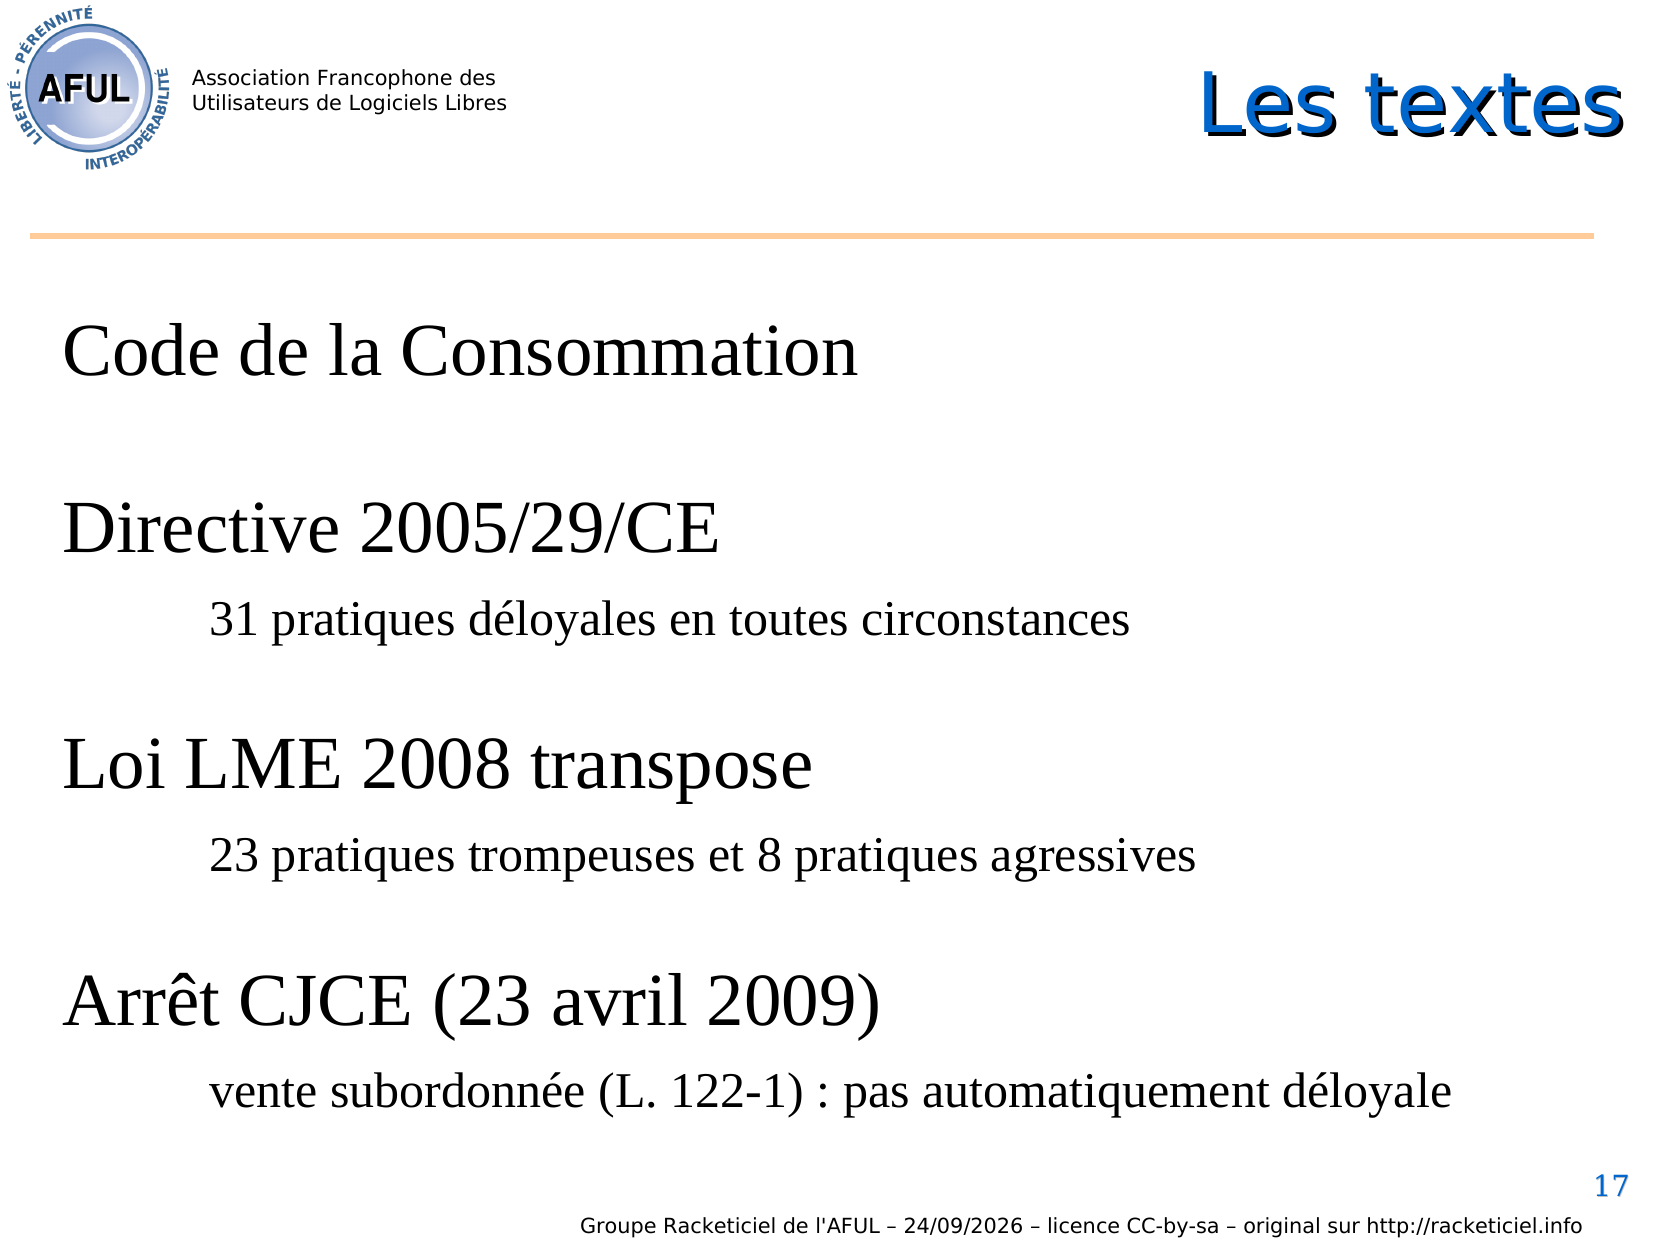

# Les textes
Code de la Consommation
Directive 2005/29/CE
		31 pratiques déloyales en toutes circonstances
Loi LME 2008 transpose
		23 pratiques trompeuses et 8 pratiques agressives
Arrêt CJCE (23 avril 2009)
		vente subordonnée (L. 122-1) : pas automatiquement déloyale
17